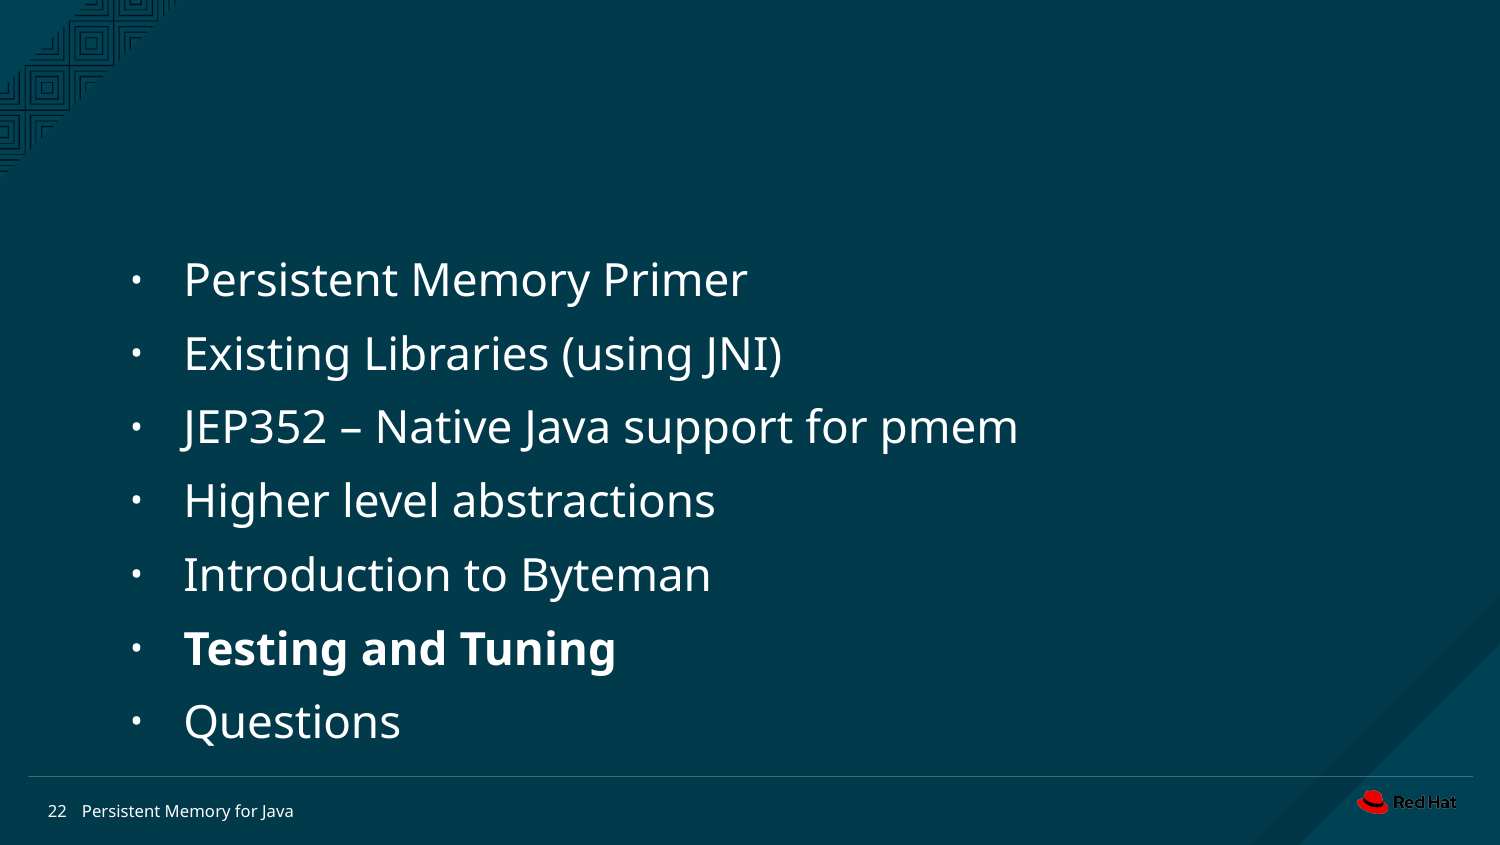

#
Persistent Memory Primer
Existing Libraries (using JNI)
JEP352 – Native Java support for pmem
Higher level abstractions
Introduction to Byteman
Testing and Tuning
Questions
22
INSERT DESIGNATOR, IF NEEDED